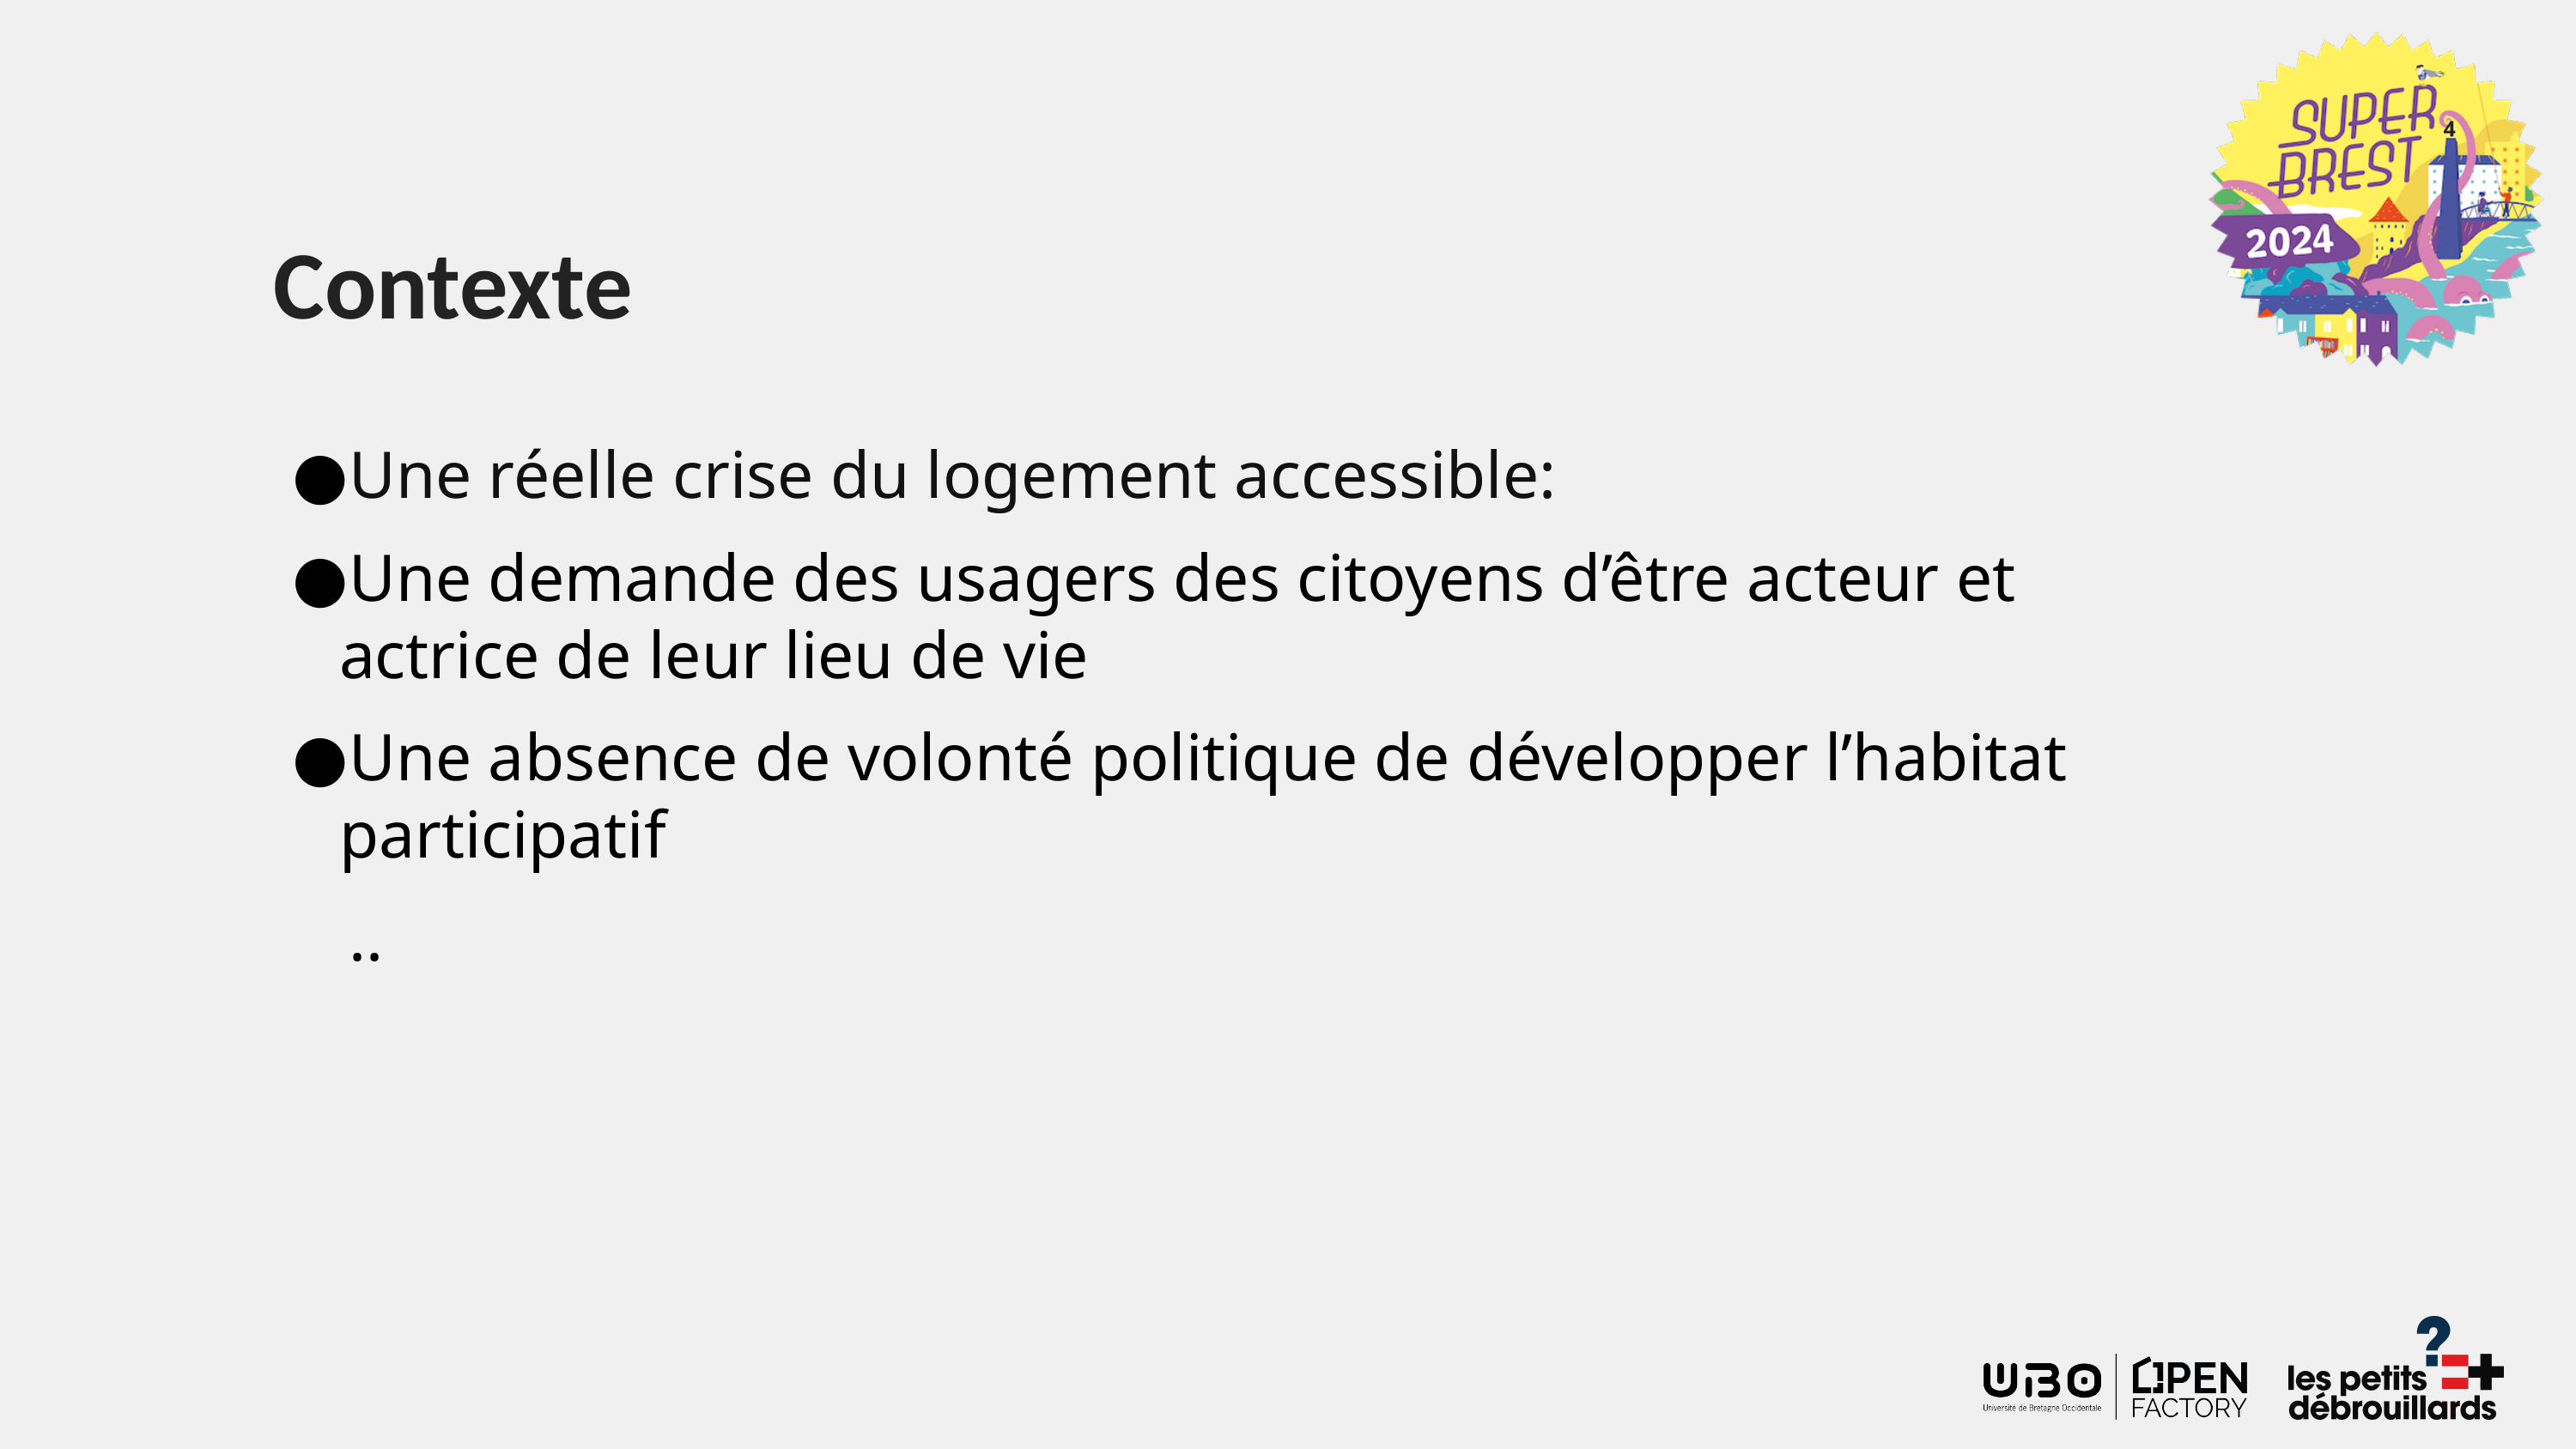

# Contexte
Une réelle crise du logement accessible:
Une demande des usagers des citoyens d’être acteur et actrice de leur lieu de vie
Une absence de volonté politique de développer l’habitat participatif
..